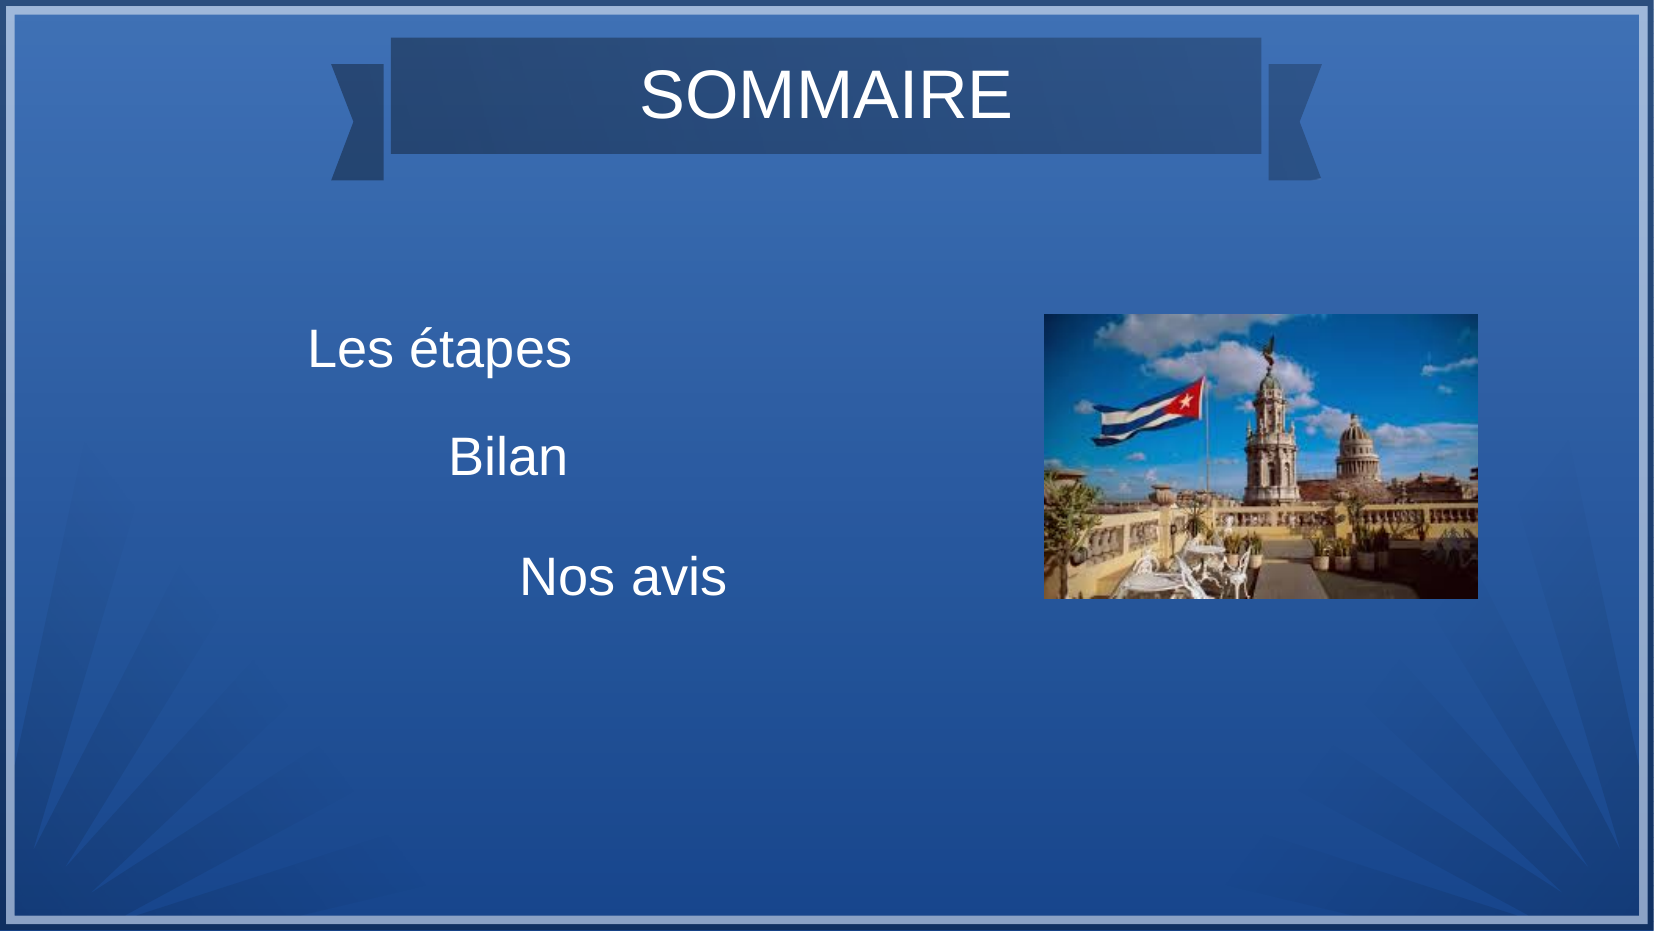

# SOMMAIRE
Les étapes
Bilan
Nos avis